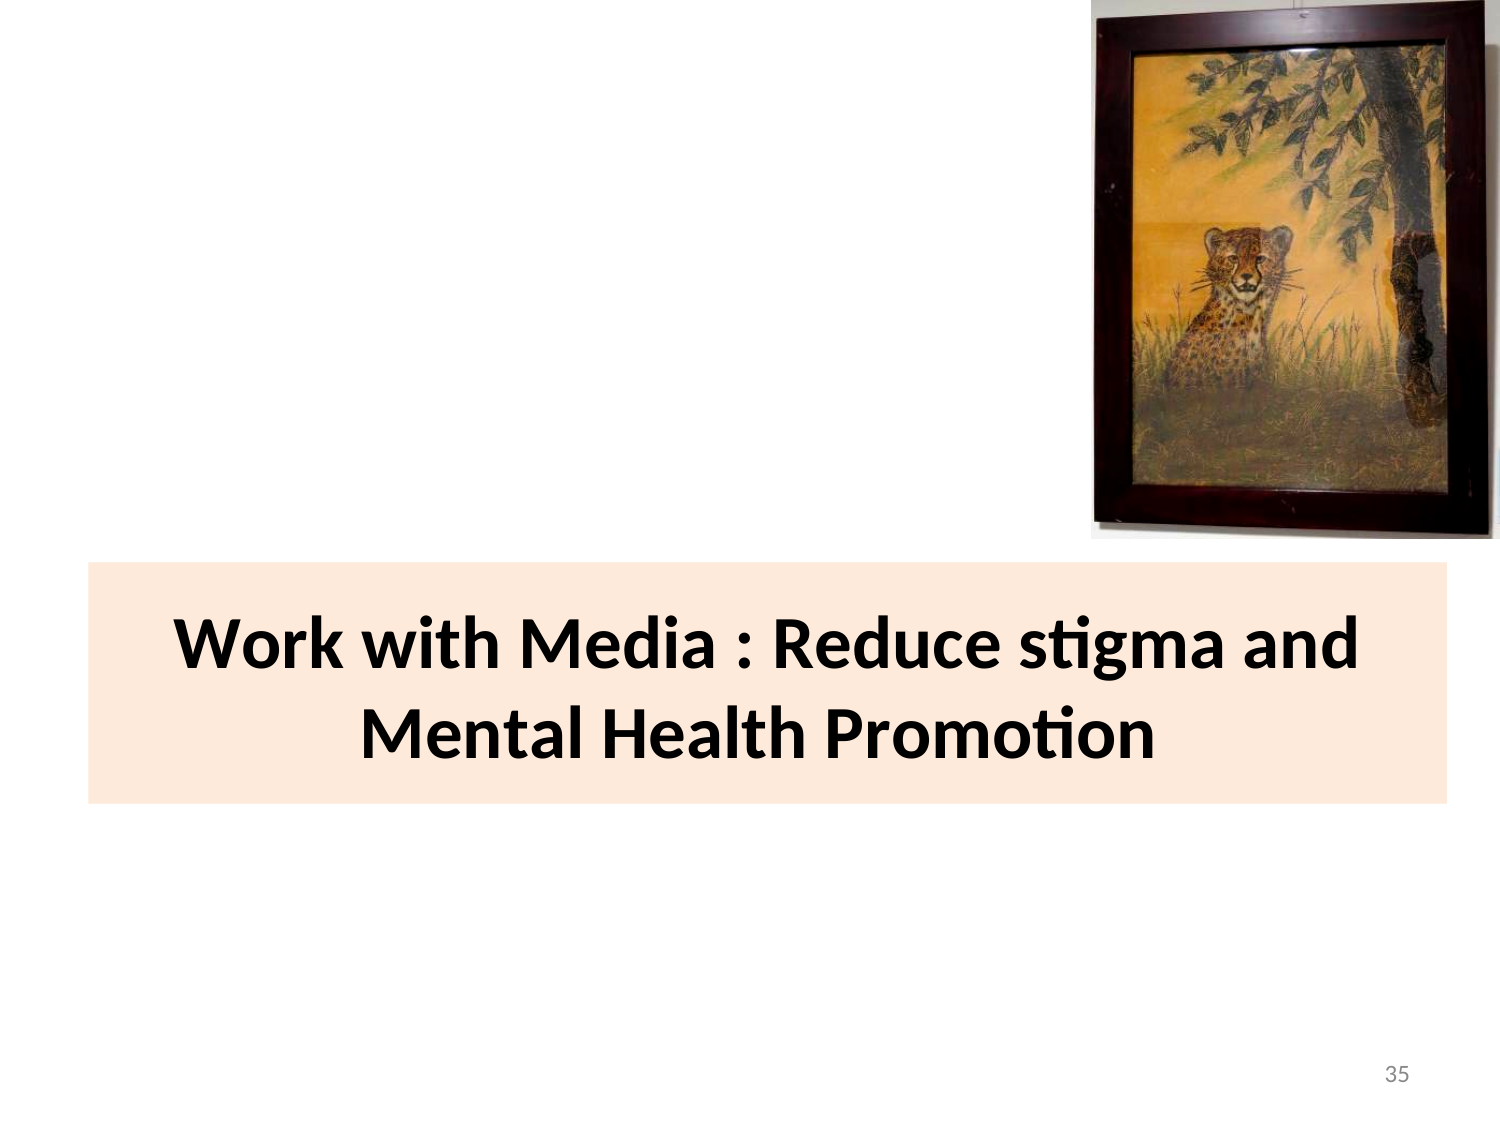

# Work with Media : Reduce stigma and Mental Health Promotion